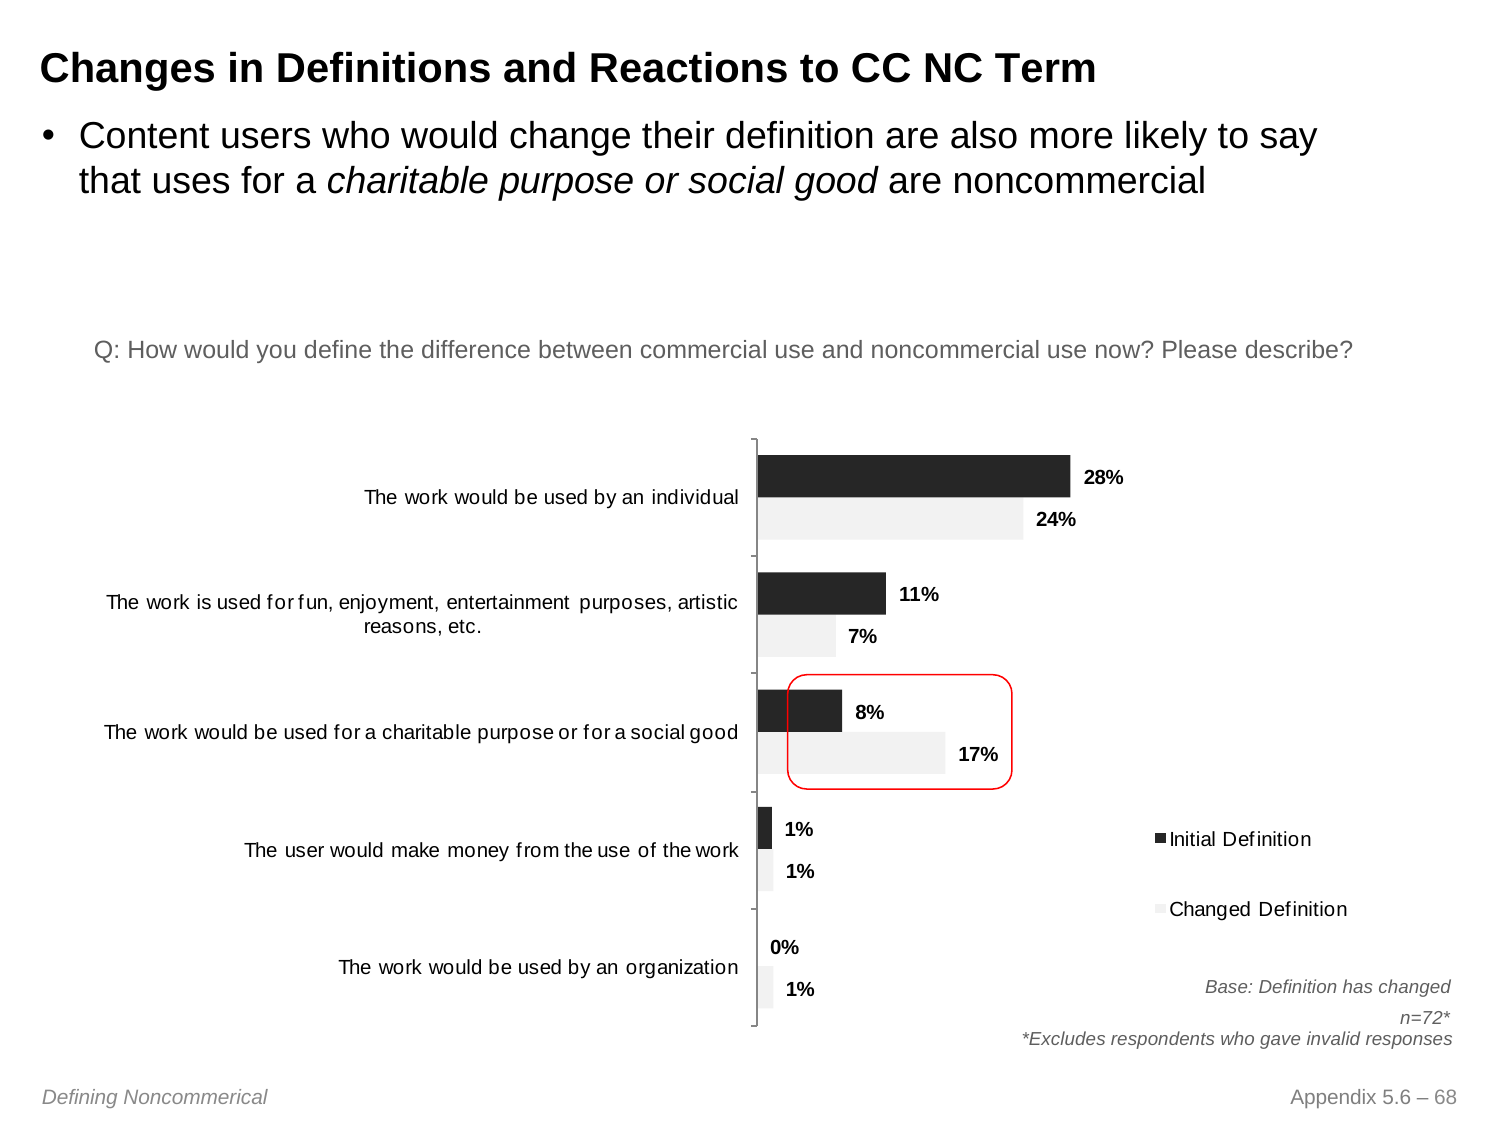

Changes in Definitions and Reactions to CC NC Term
Content users who would change their definition are also more likely to say that uses for a charitable purpose or social good are noncommercial
Q: How would you define the difference between commercial use and noncommercial use now? Please describe?
Base: Definition has changed
n=72*
*Excludes respondents who gave invalid responses
Defining Noncommerical
Appendix 5.6 –